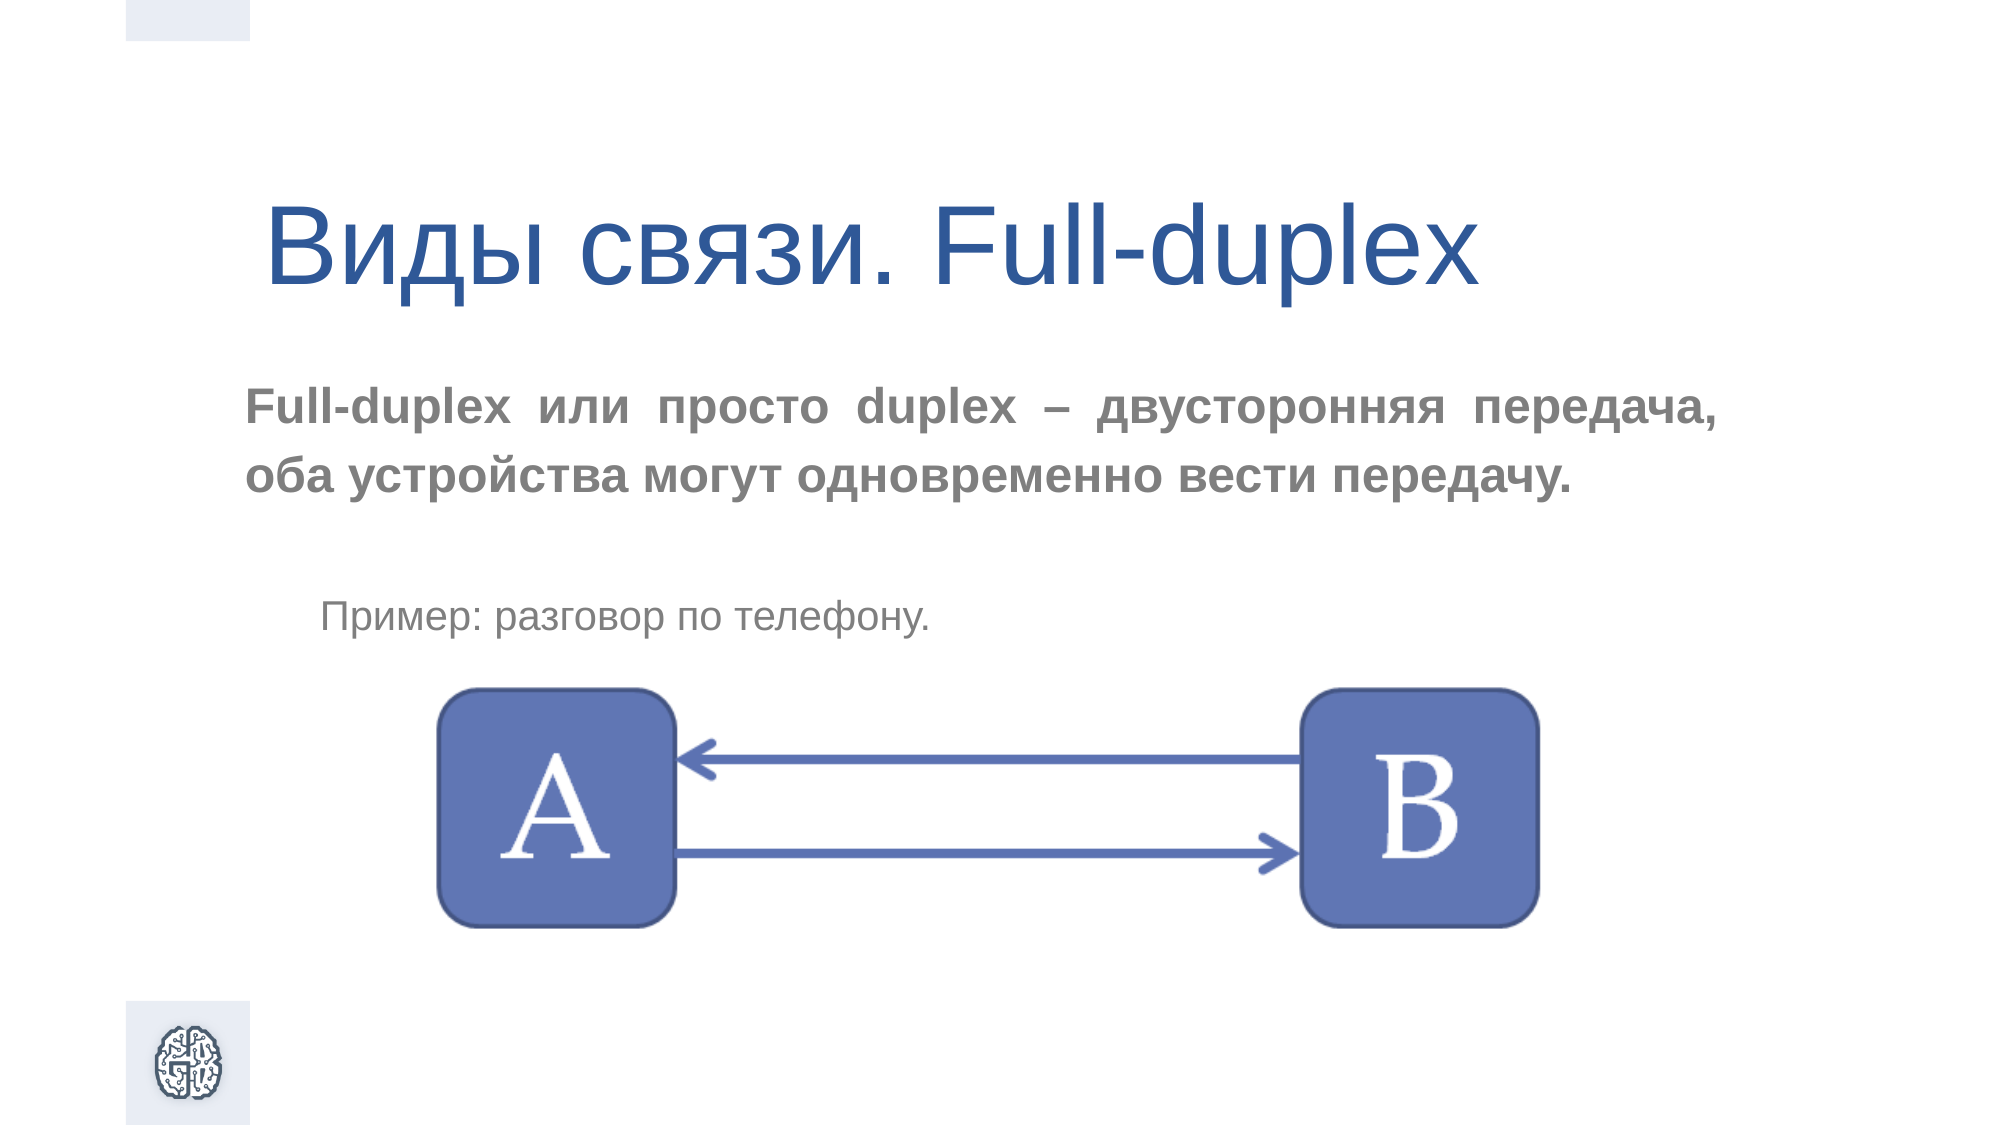

# Виды связи. Full-duplex
Full-duplex или просто duplex – двусторонняя передача, оба устройства могут одновременно вести передачу.
 	Пример: разговор по телефону.